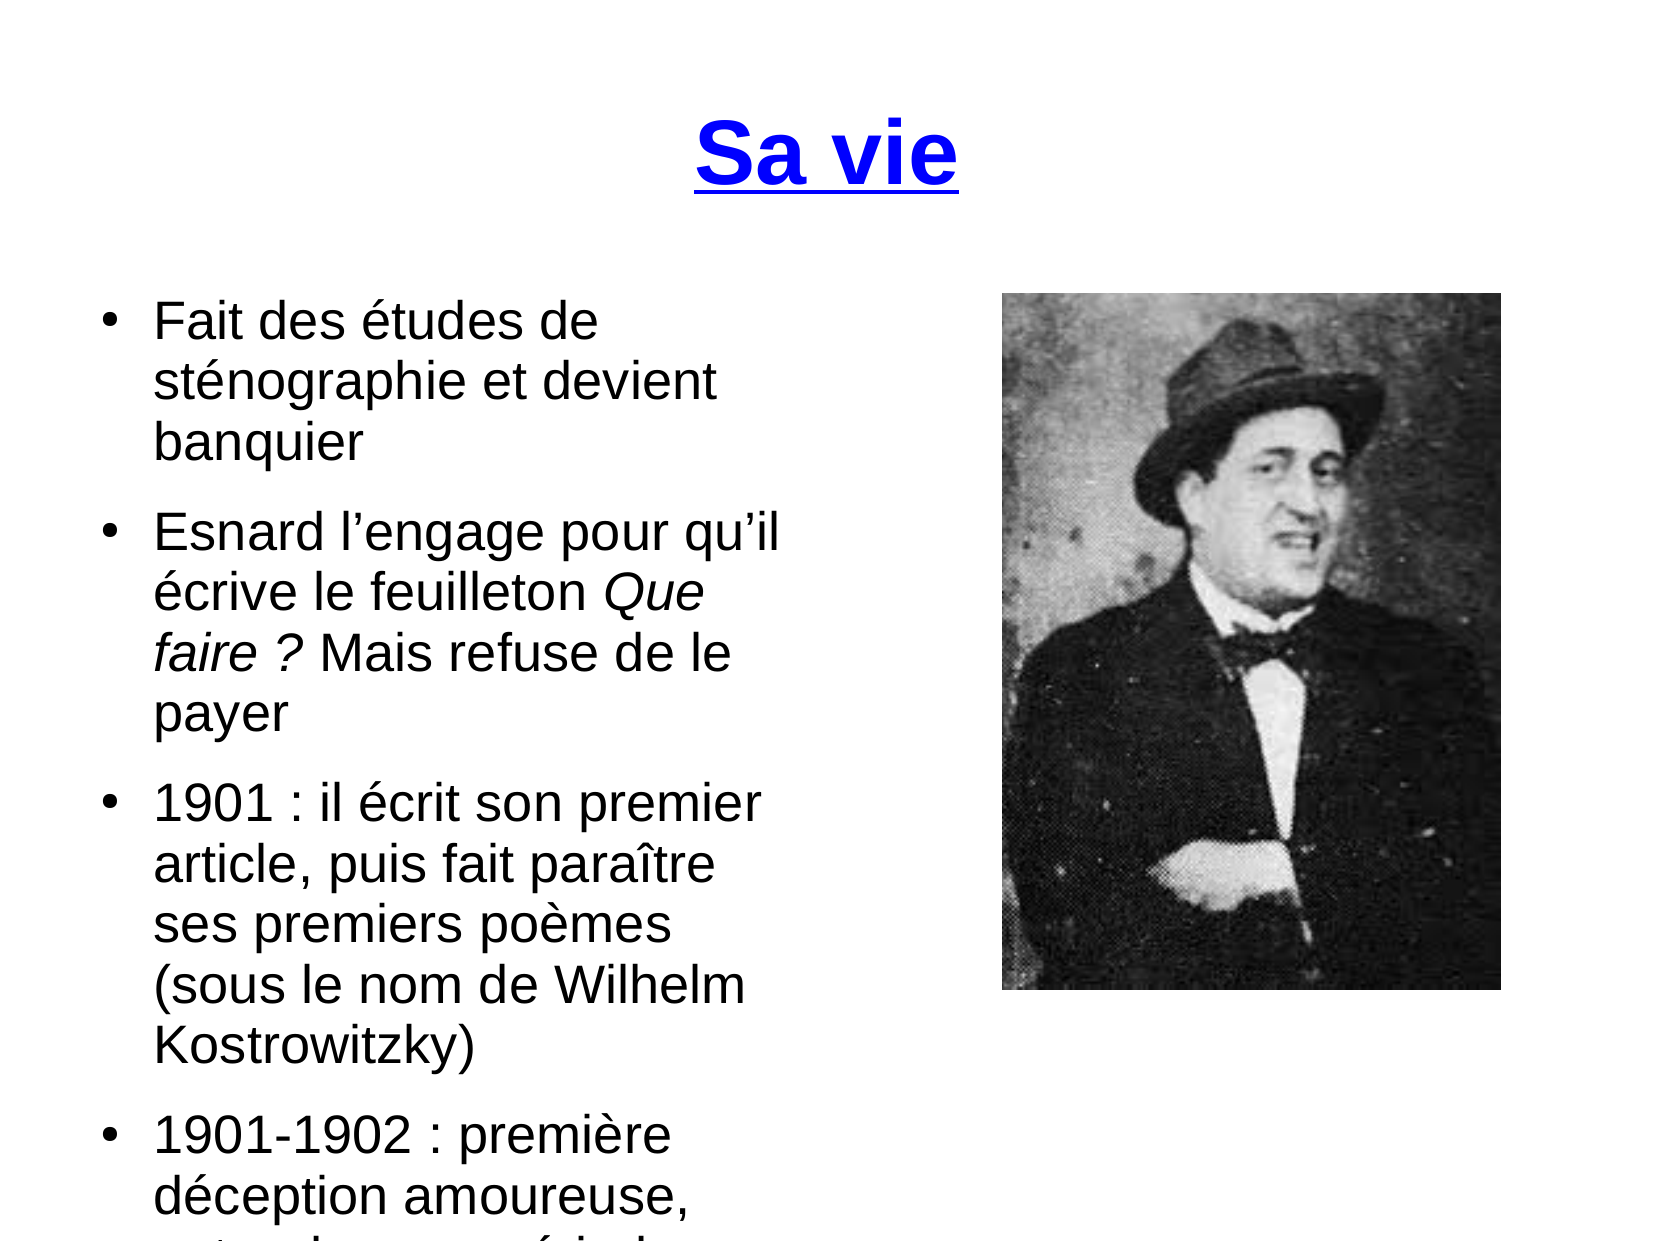

# Sa vie
Fait des études de sténographie et devient banquier
Esnard l’engage pour qu’il écrive le feuilleton Que faire ? Mais refuse de le payer
1901 : il écrit son premier article, puis fait paraître ses premiers poèmes (sous le nom de Wilhelm Kostrowitzky)
1901-1902 : première déception amoureuse, entre dans sa période « rhénane »